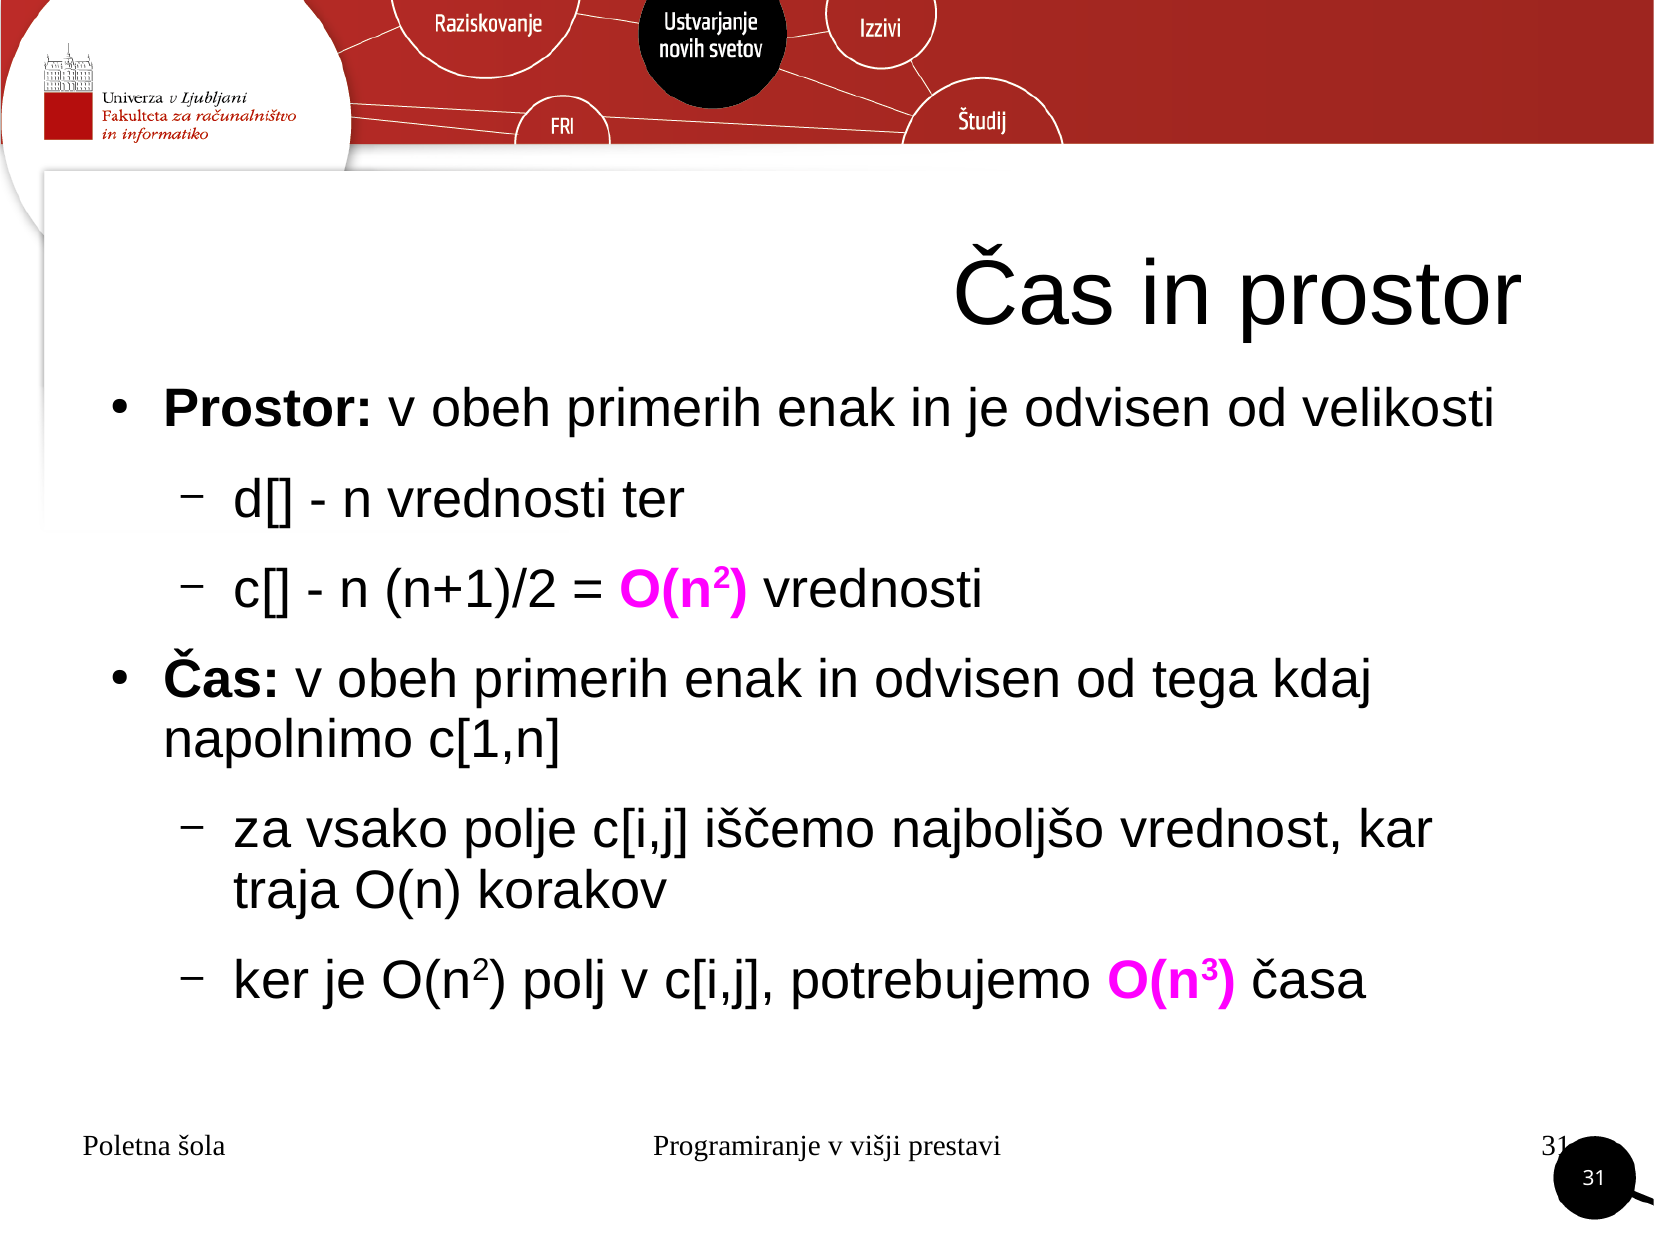

# Čas in prostor
Prostor: v obeh primerih enak in je odvisen od velikosti
d[] - n vrednosti ter
c[] - n (n+1)/2 = O(n2) vrednosti
Čas: v obeh primerih enak in odvisen od tega kdaj napolnimo c[1,n]
za vsako polje c[i,j] iščemo najboljšo vrednost, kar traja O(n) korakov
ker je O(n2) polj v c[i,j], potrebujemo O(n3) časa
Poletna šola
Programiranje v višji prestavi
31